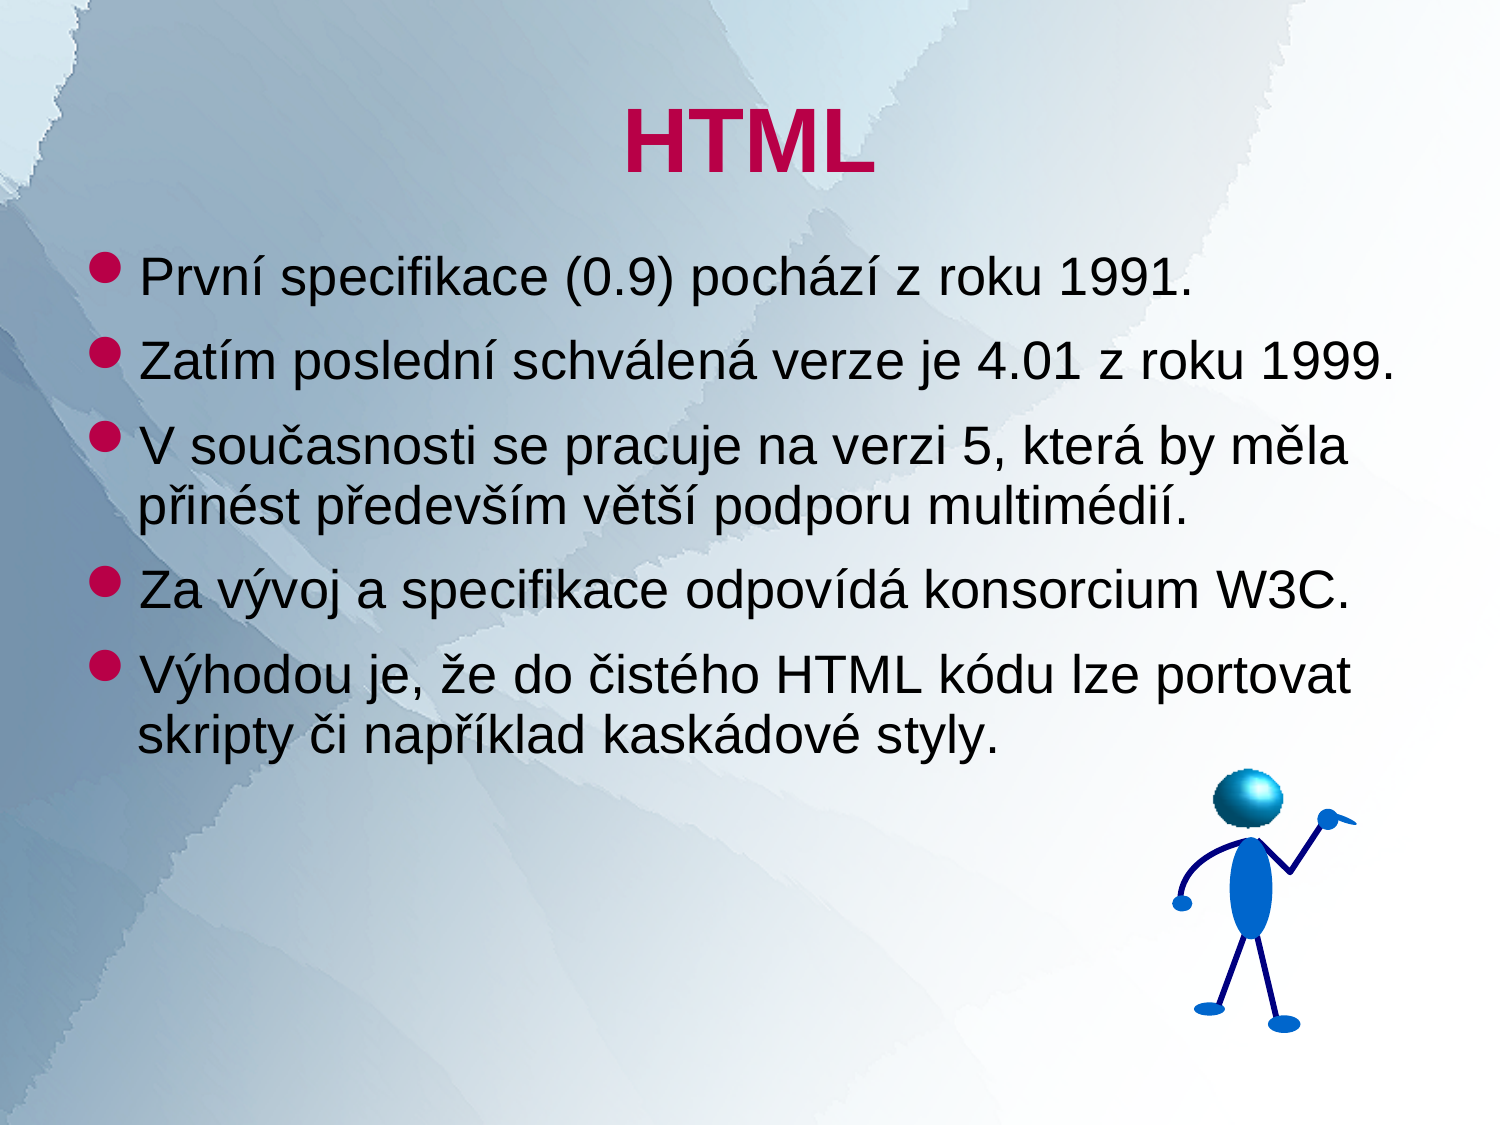

HTML
První specifikace (0.9) pochází z roku 1991.
Zatím poslední schválená verze je 4.01 z roku 1999.
V současnosti se pracuje na verzi 5, která by měla přinést především větší podporu multimédií.
Za vývoj a specifikace odpovídá konsorcium W3C.
Výhodou je, že do čistého HTML kódu lze portovat skripty či například kaskádové styly.